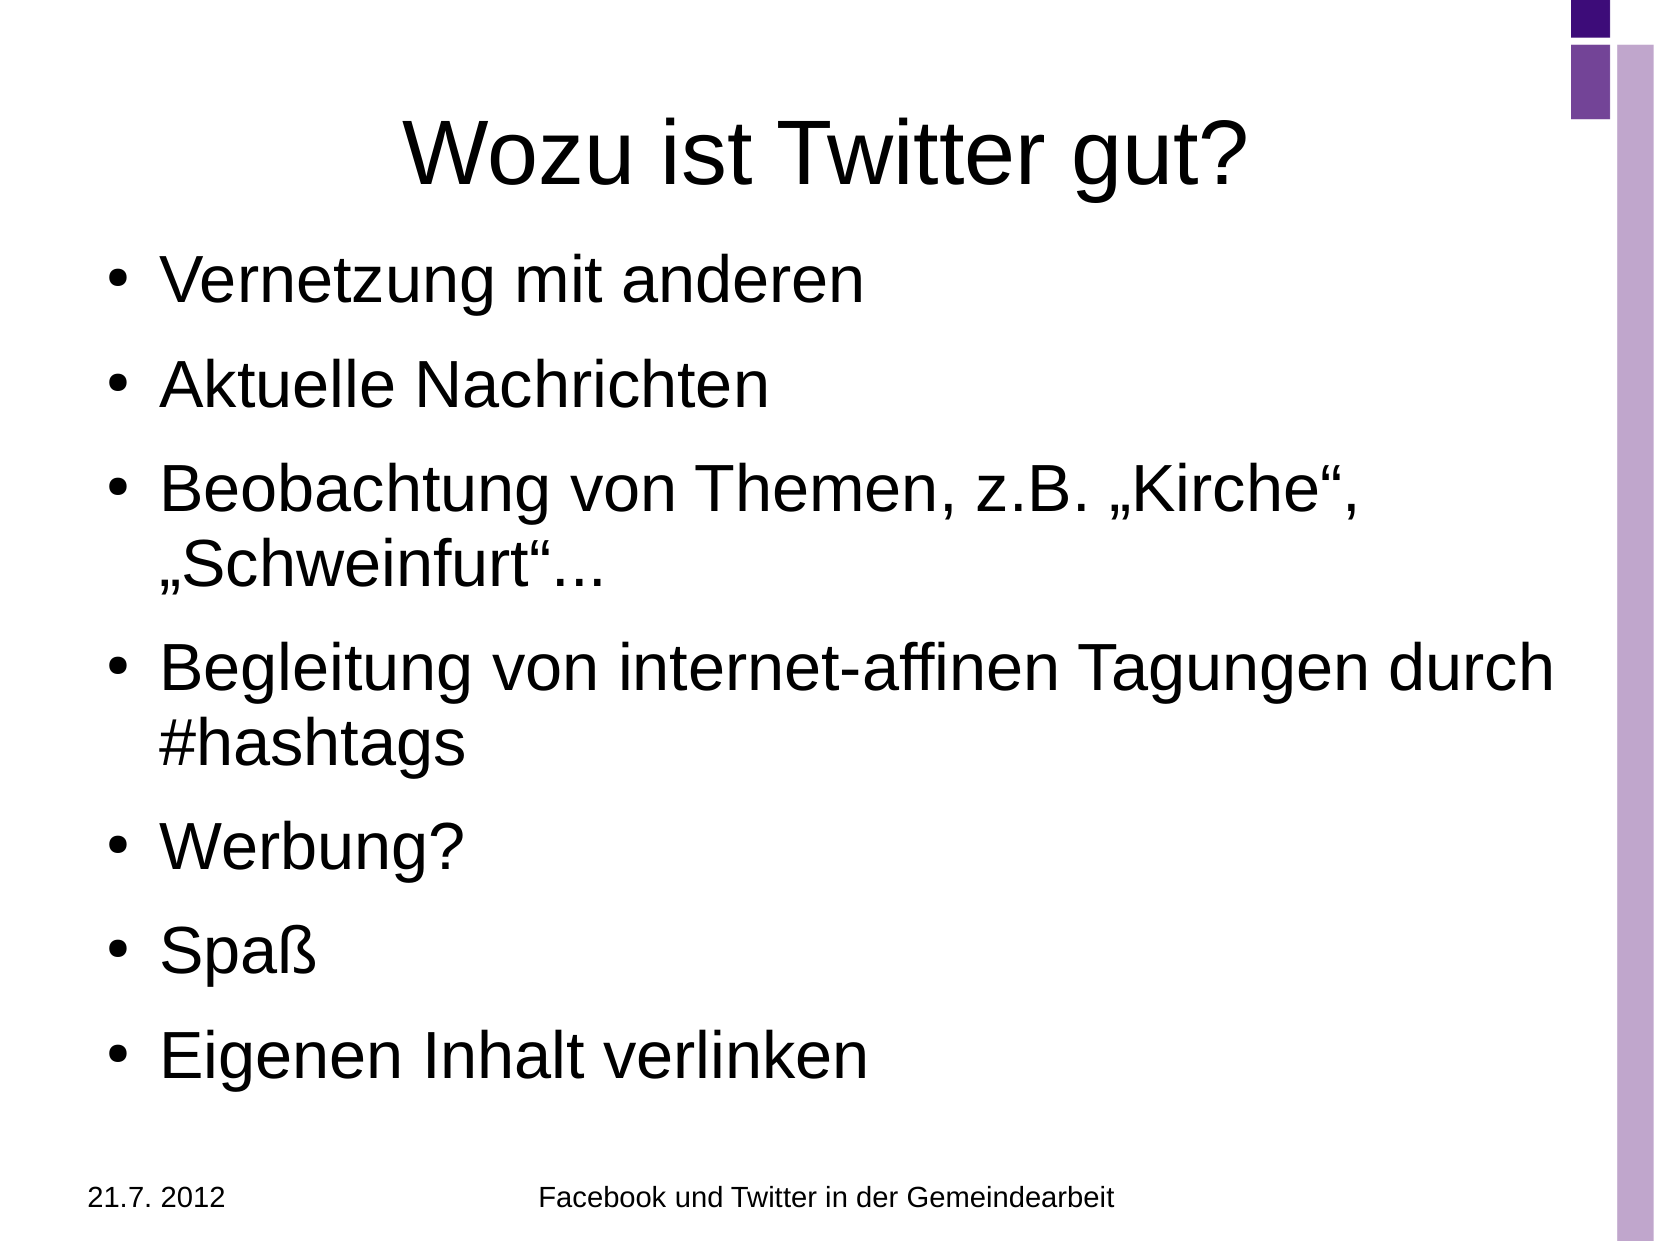

# Wozu ist Twitter gut?
Vernetzung mit anderen
Aktuelle Nachrichten
Beobachtung von Themen, z.B. „Kirche“, „Schweinfurt“...
Begleitung von internet-affinen Tagungen durch #hashtags
Werbung?
Spaß
Eigenen Inhalt verlinken